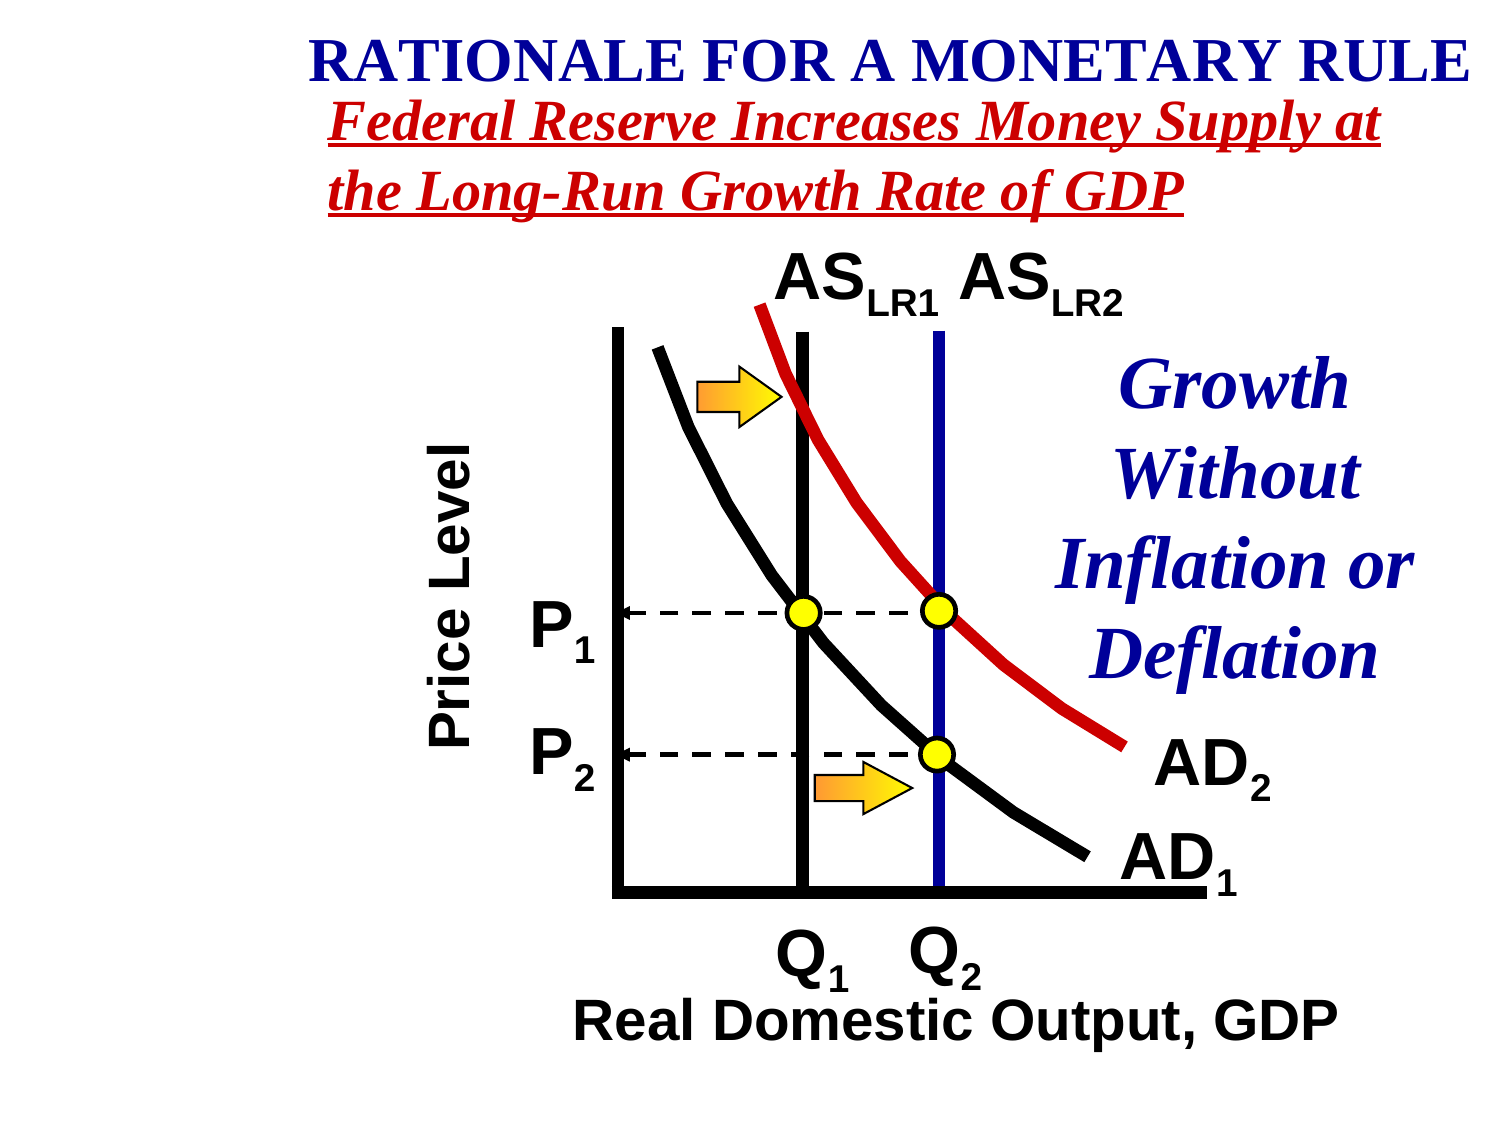

RATIONALE FOR A MONETARY RULE
Federal Reserve Increases Money Supply at the Long-Run Growth Rate of GDP
ASLR1
ASLR2
Growth
Without
Inflation or
Deflation
Price Level
P1
P2
AD2
AD1
Q2
Q1
Real Domestic Output, GDP